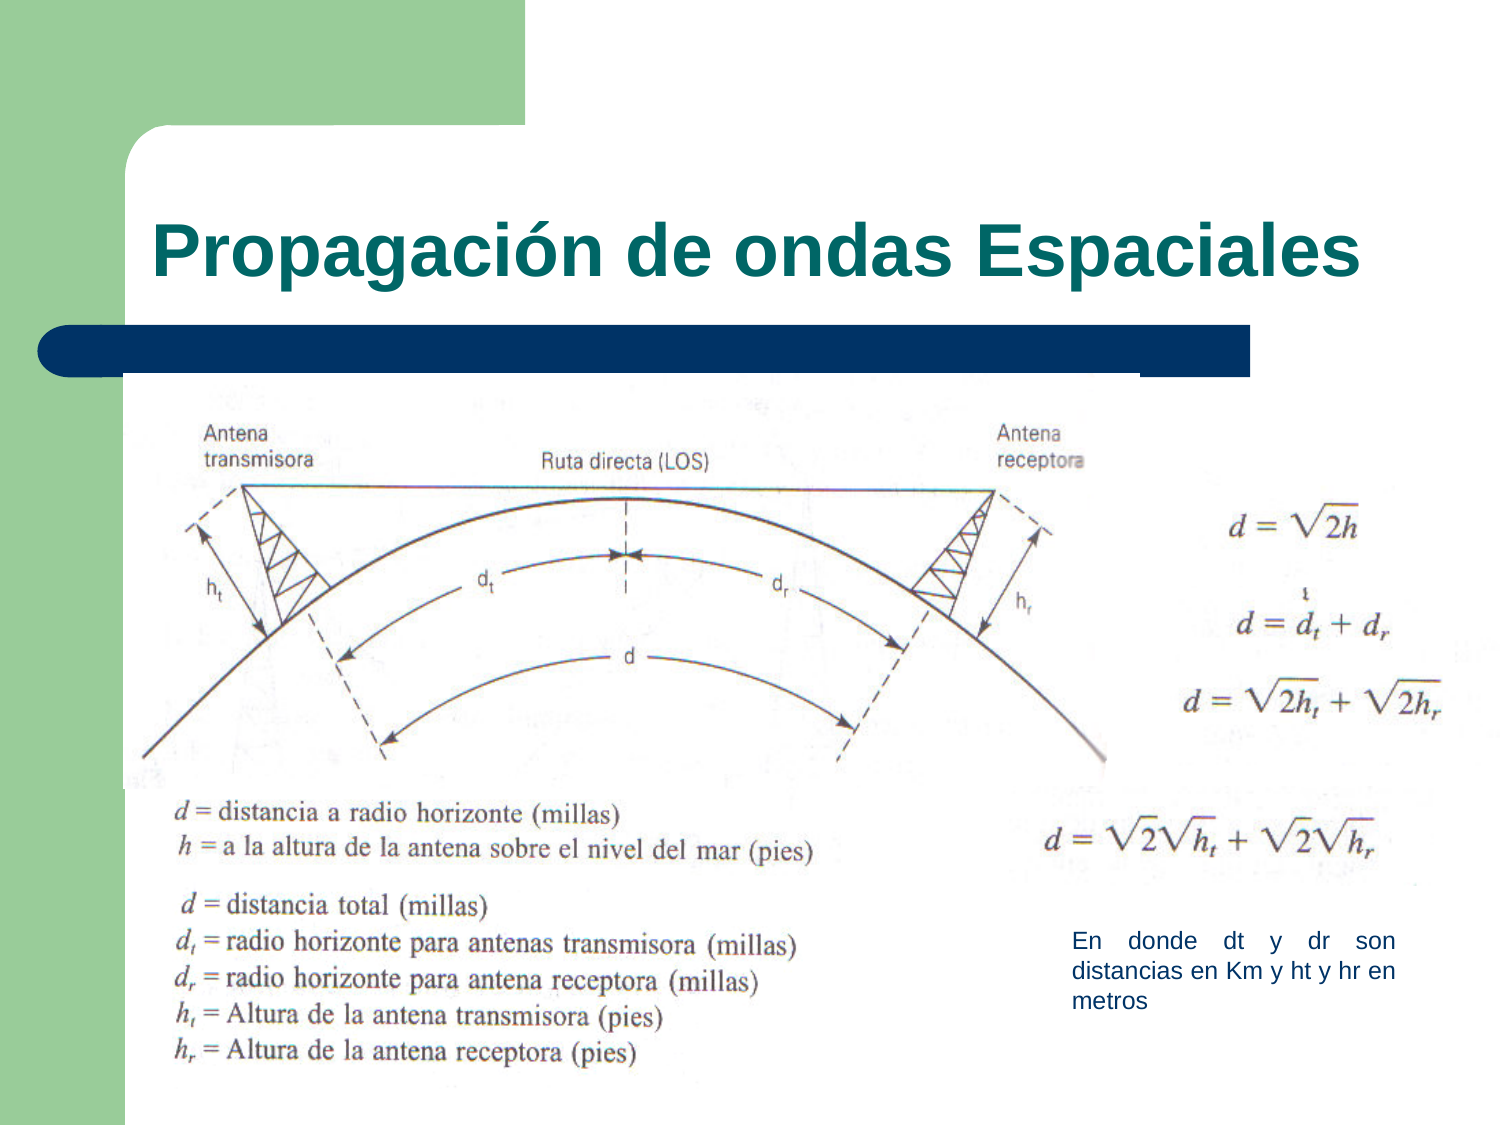

# Propagación de ondas Espaciales
En donde dt y dr son distancias en Km y ht y hr en metros